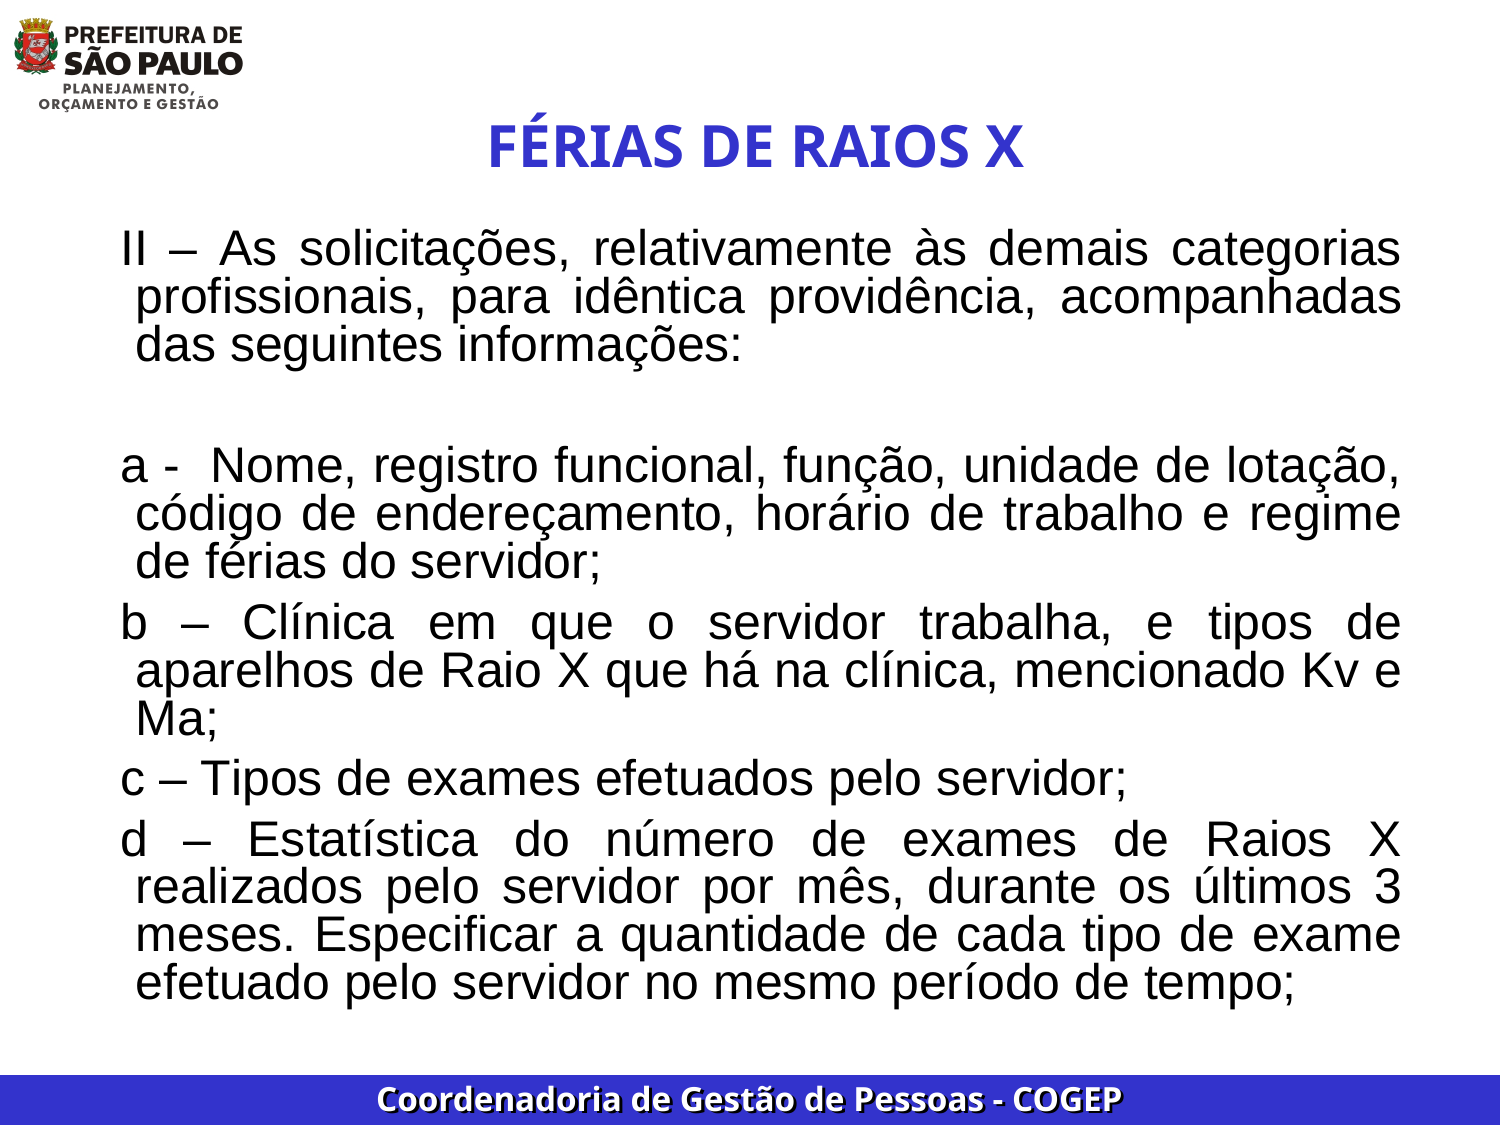

# FÉRIAS DE RAIOS X
II – As solicitações, relativamente às demais categorias profissionais, para idêntica providência, acompanhadas das seguintes informações:
a - Nome, registro funcional, função, unidade de lotação, código de endereçamento, horário de trabalho e regime de férias do servidor;
b – Clínica em que o servidor trabalha, e tipos de aparelhos de Raio X que há na clínica, mencionado Kv e Ma;
c – Tipos de exames efetuados pelo servidor;
d – Estatística do número de exames de Raios X realizados pelo servidor por mês, durante os últimos 3 meses. Especificar a quantidade de cada tipo de exame efetuado pelo servidor no mesmo período de tempo;